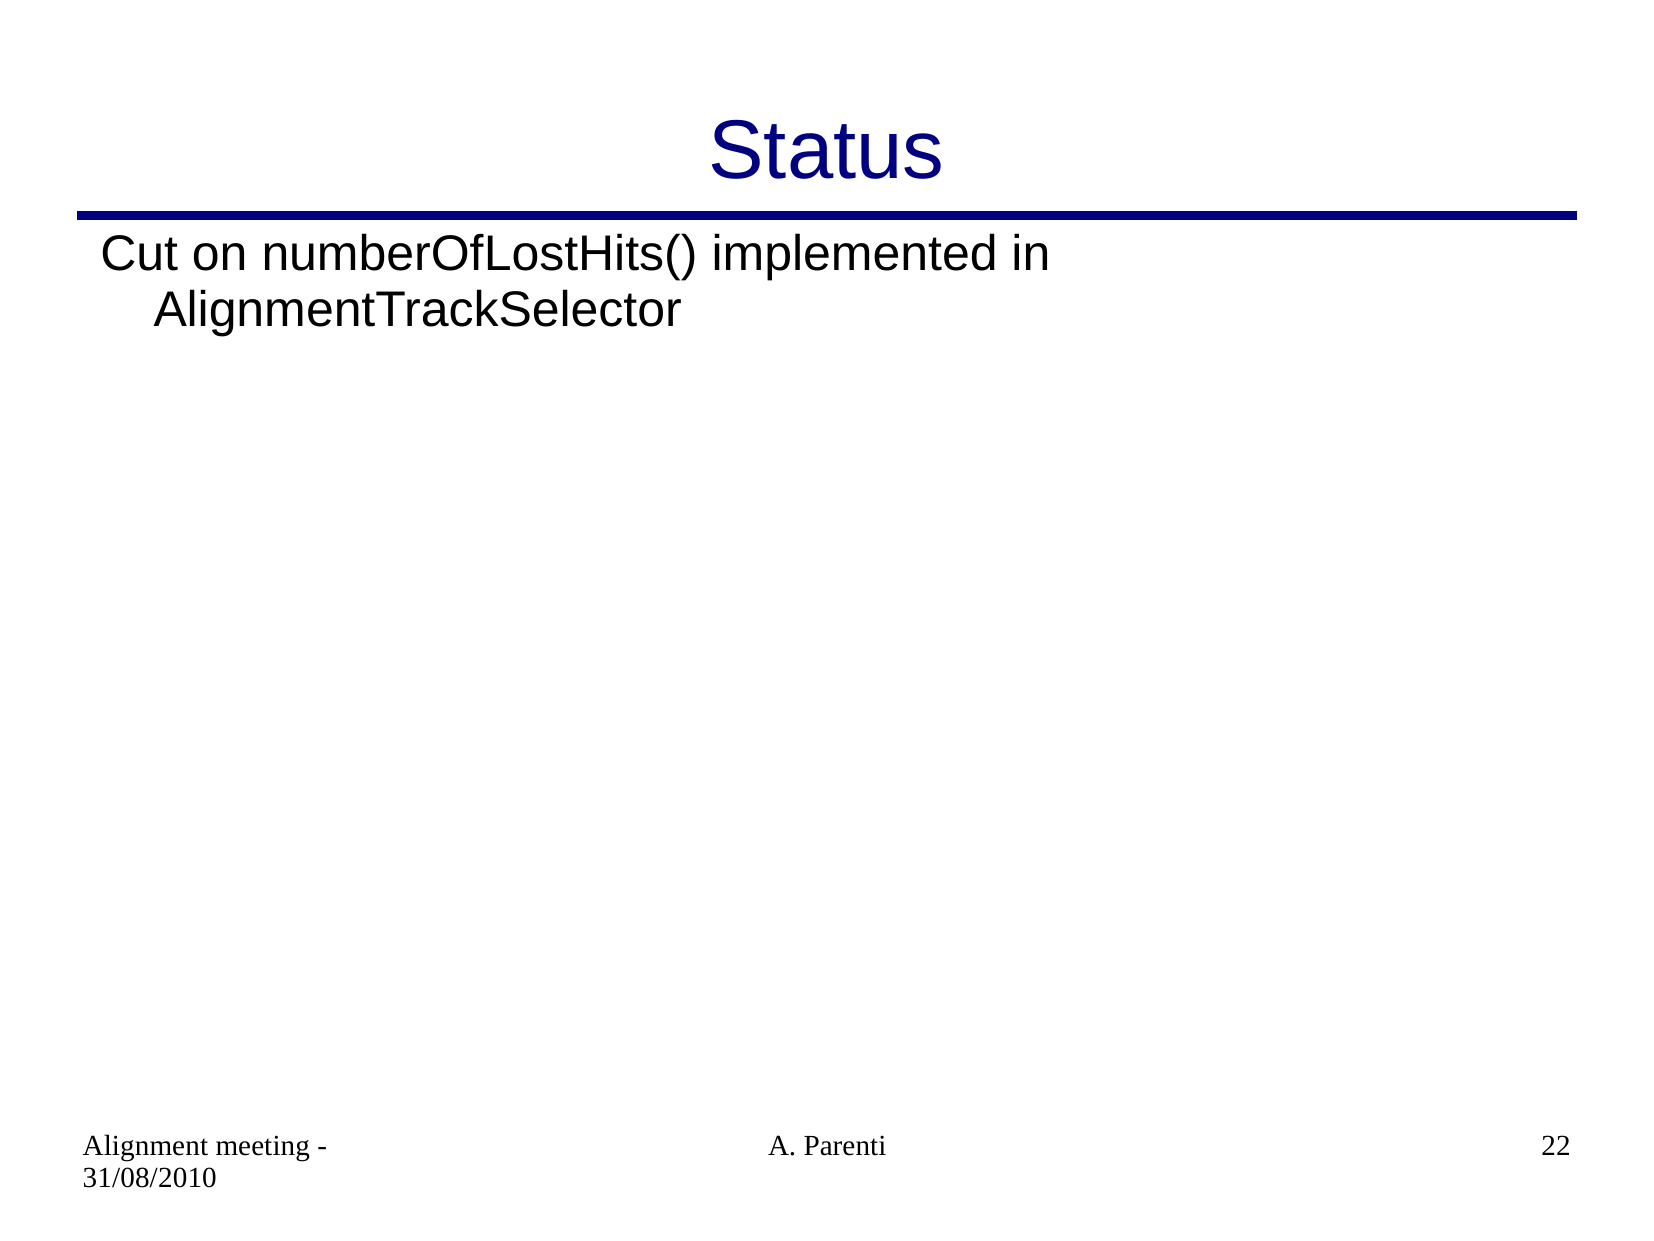

# Status
Cut on numberOfLostHits() implemented in AlignmentTrackSelector
22